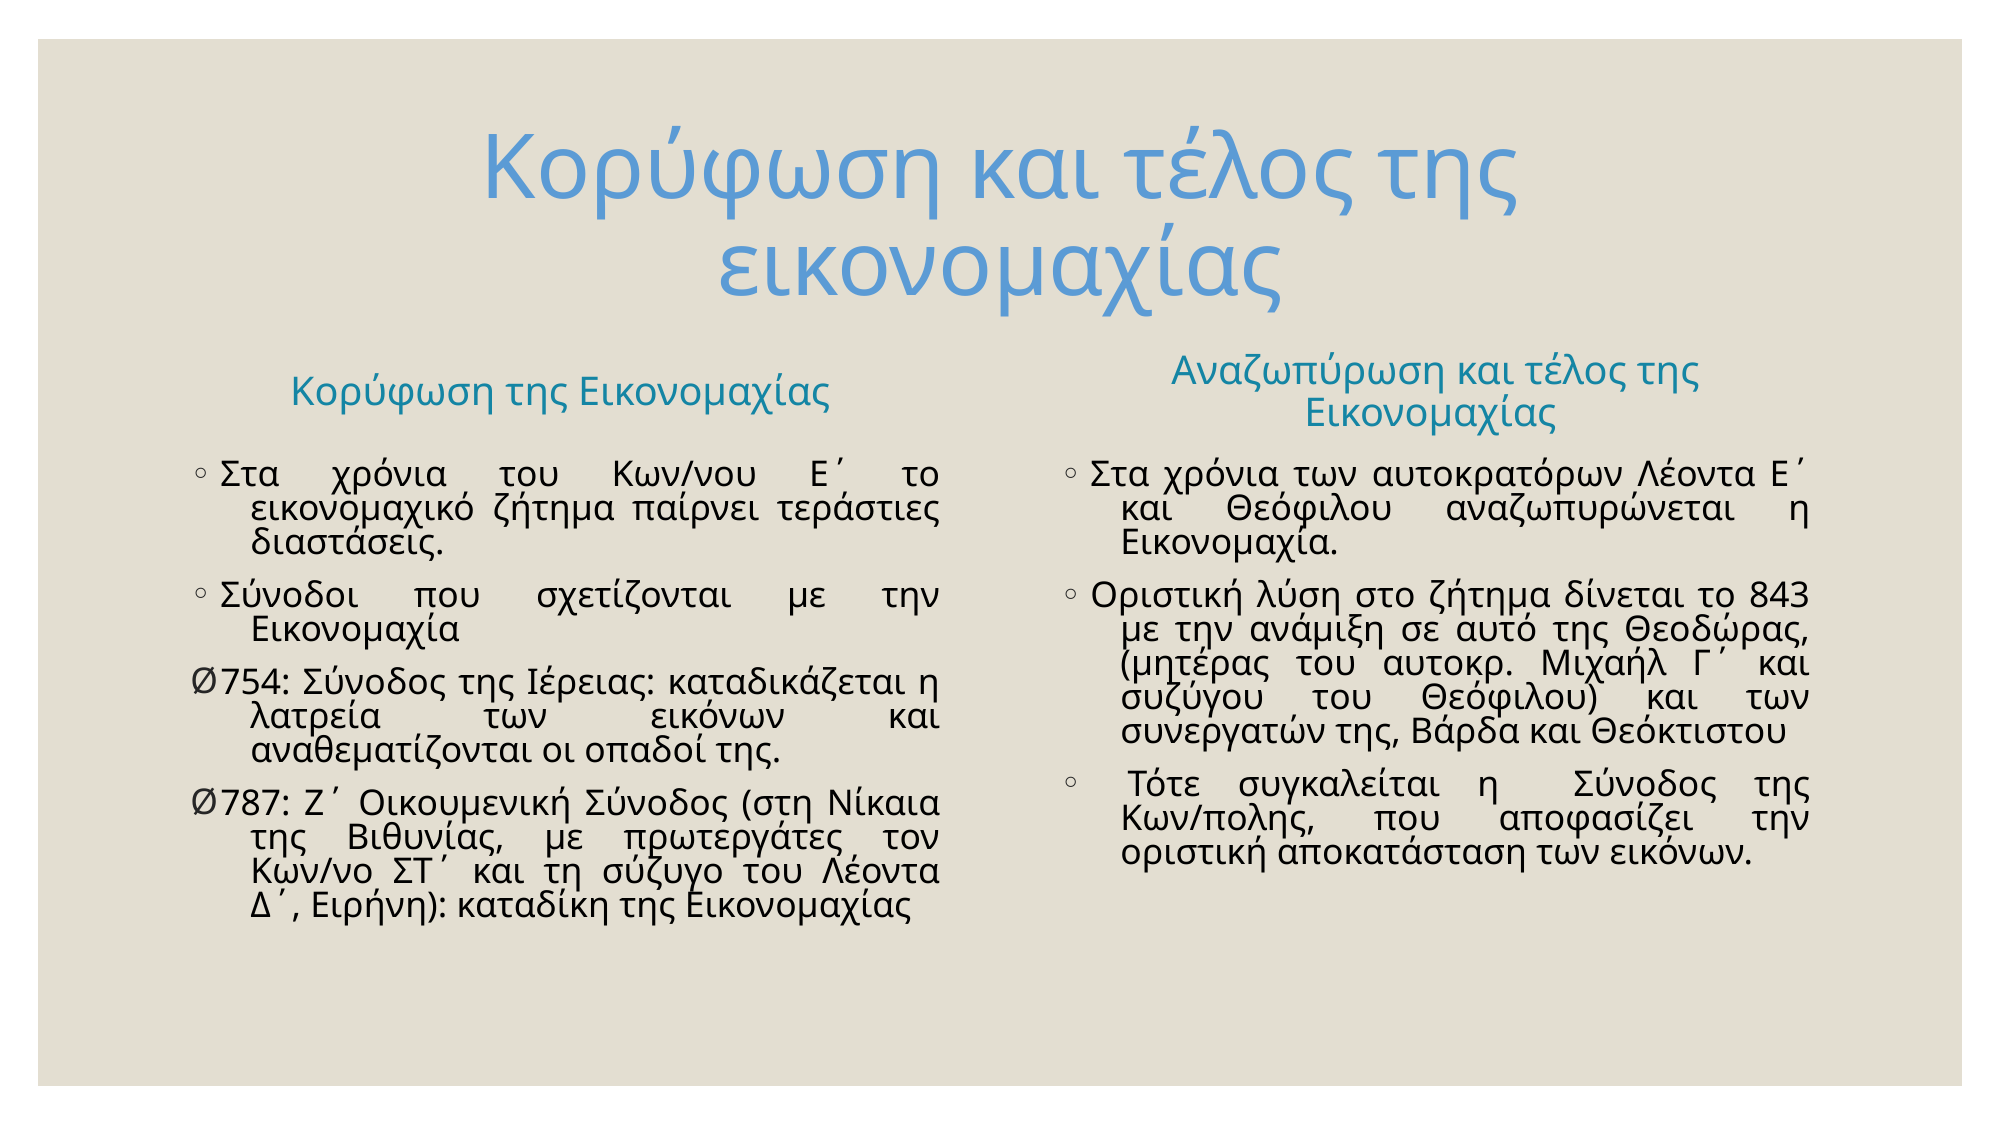

# Κορύφωση και τέλος της εικονομαχίας
Κορύφωση της Εικονομαχίας
Αναζωπύρωση και τέλος της Εικονομαχίας
Στα χρόνια του Κων/νου Ε΄ το εικονομαχικό ζήτημα παίρνει τεράστιες διαστάσεις.
Σύνοδοι που σχετίζονται με την Εικονομαχία
754: Σύνοδος της Ιέρειας: καταδικάζεται η λατρεία των εικόνων και αναθεματίζονται οι οπαδοί της.
787: Ζ΄ Οικουμενική Σύνοδος (στη Νίκαια της Βιθυνίας, με πρωτεργάτες τον Κων/νο ΣΤ΄ και τη σύζυγο του Λέοντα Δ΄, Ειρήνη): καταδίκη της Εικονομαχίας
Στα χρόνια των αυτοκρατόρων Λέοντα Ε΄ και Θεόφιλου αναζωπυρώνεται η Εικονομαχία.
Οριστική λύση στο ζήτημα δίνεται το 843 με την ανάμιξη σε αυτό της Θεοδώρας, (μητέρας του αυτοκρ. Μιχαήλ Γ΄ και συζύγου του Θεόφιλου) και των συνεργατών της, Βάρδα και Θεόκτιστου
 Τότε συγκαλείται η Σύνοδος της Κων/πολης, που αποφασίζει την οριστική αποκατάσταση των εικόνων.